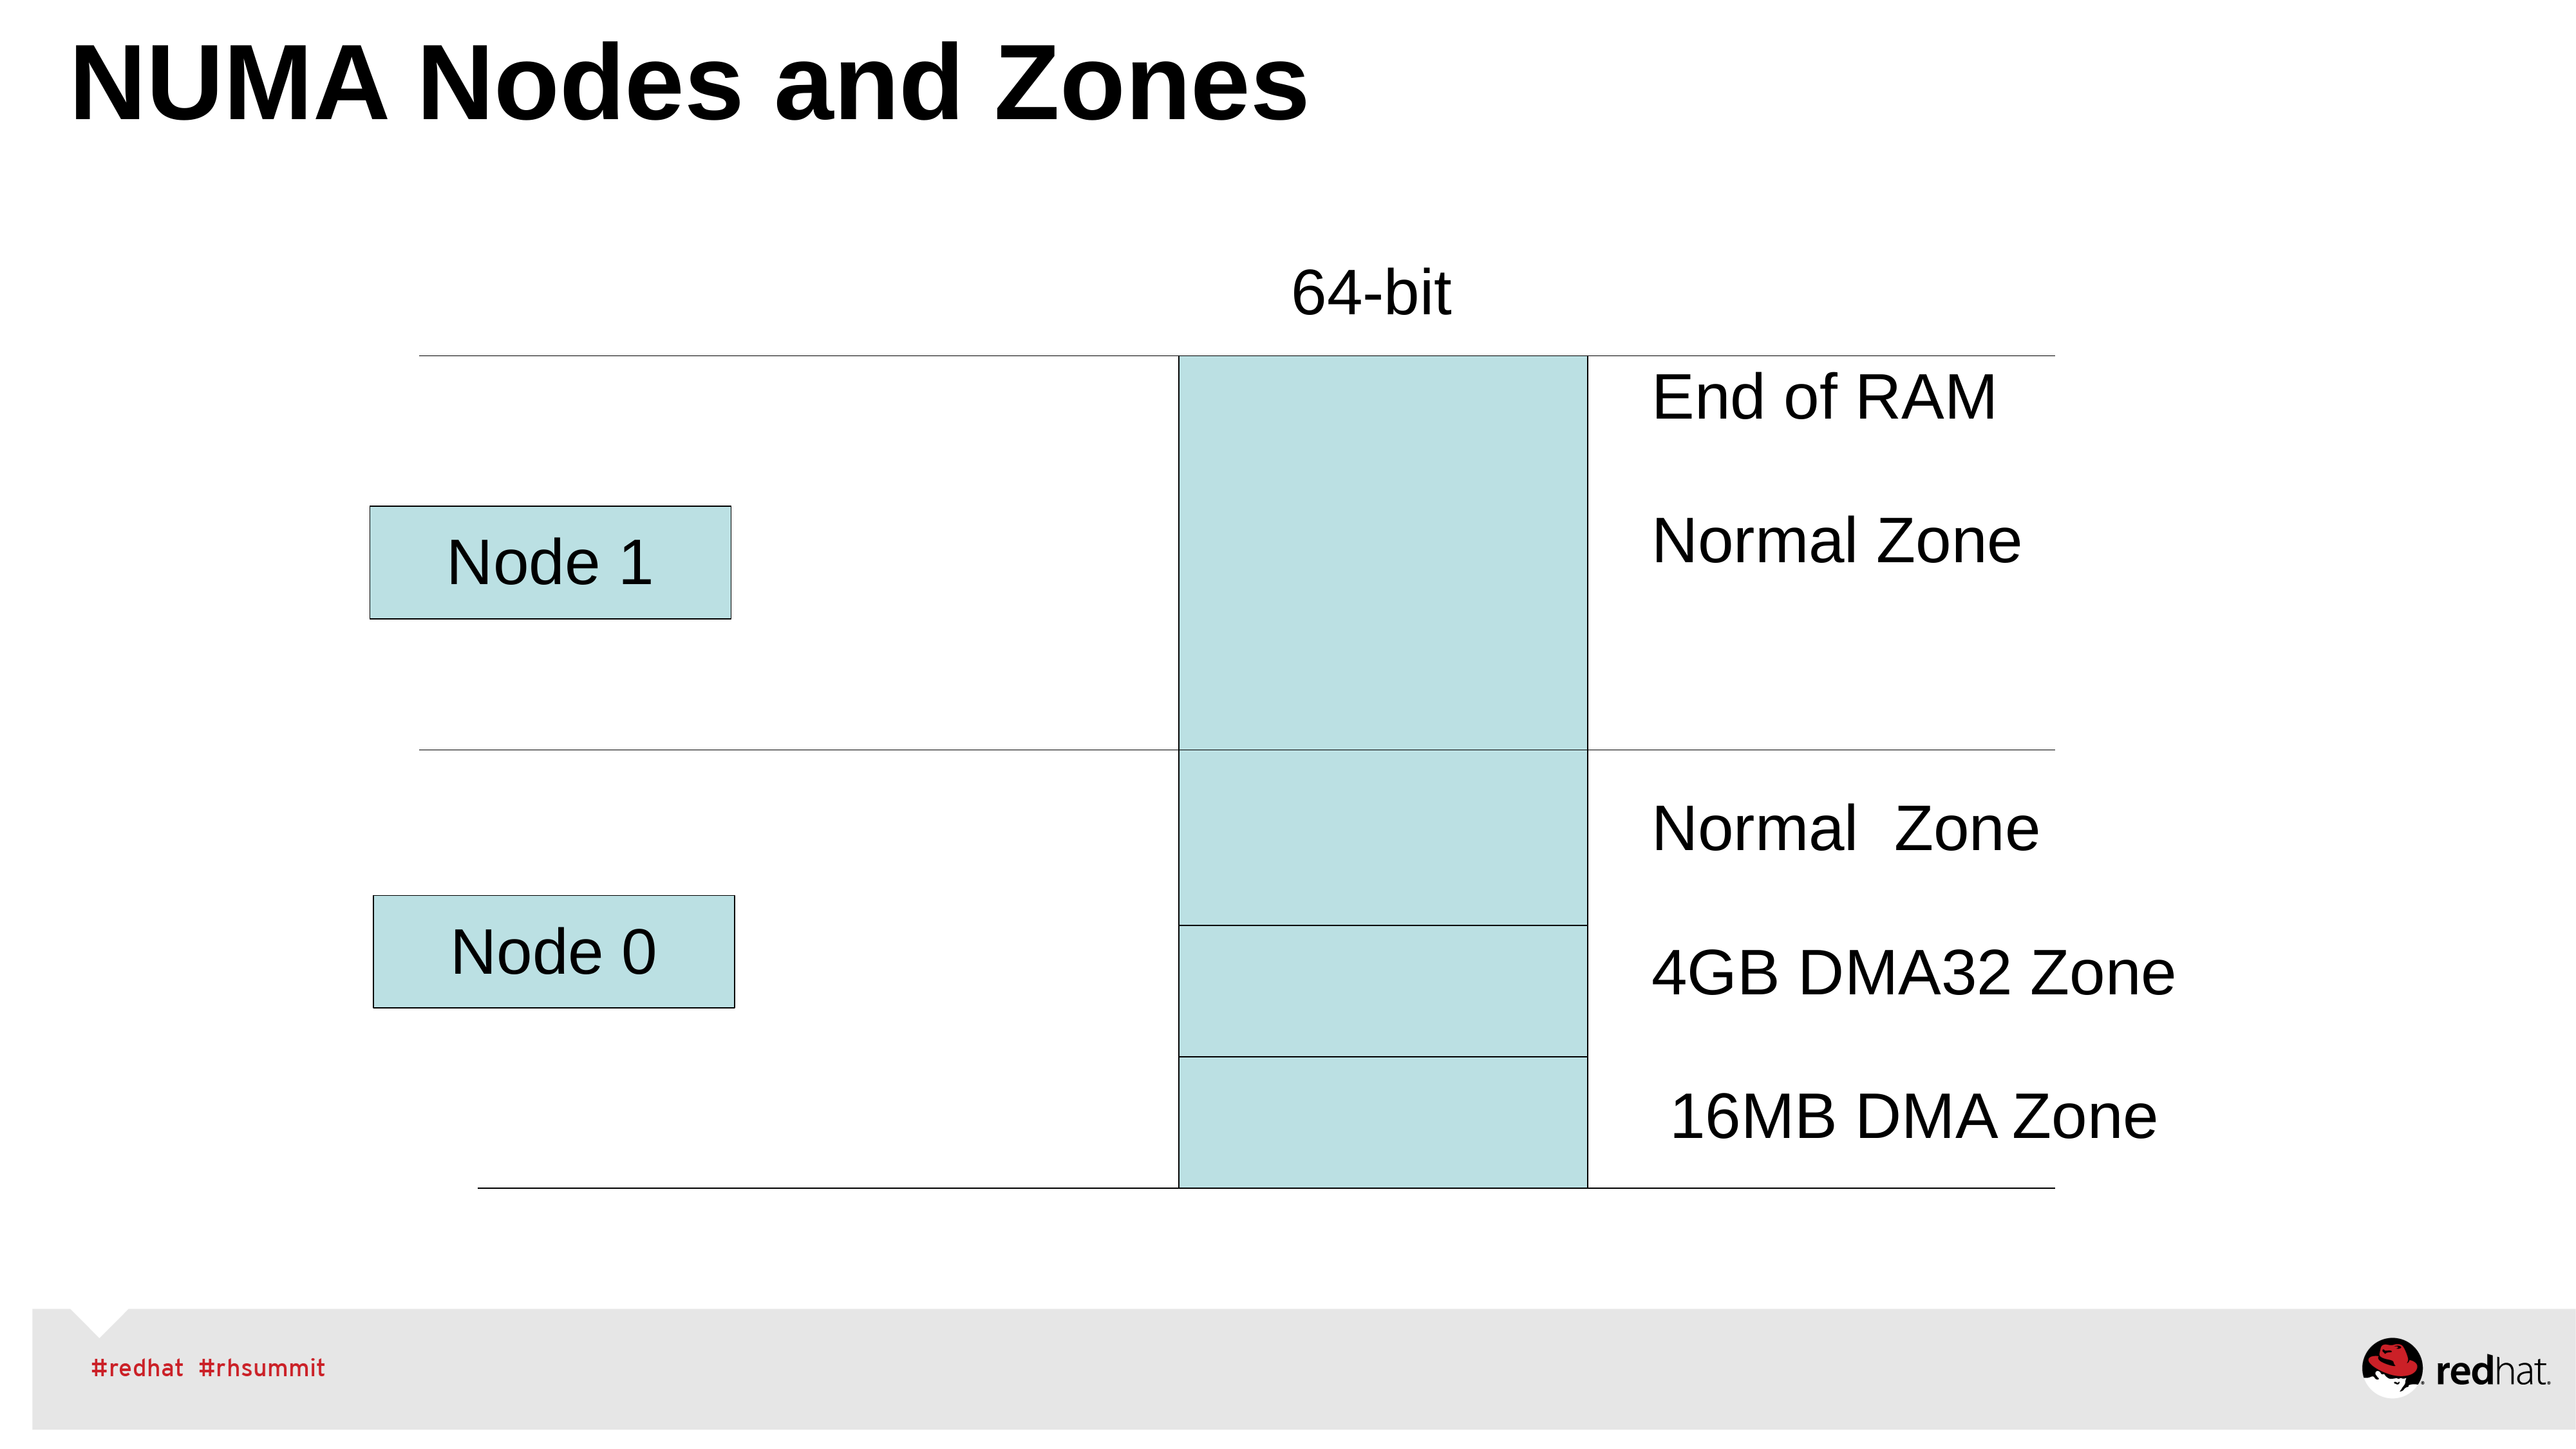

# NUMA Nodes and Zones
64-bit
End of RAM
Normal Zone
Normal Zone
4GB DMA32 Zone
 16MB DMA Zone
Node 1
Node 0